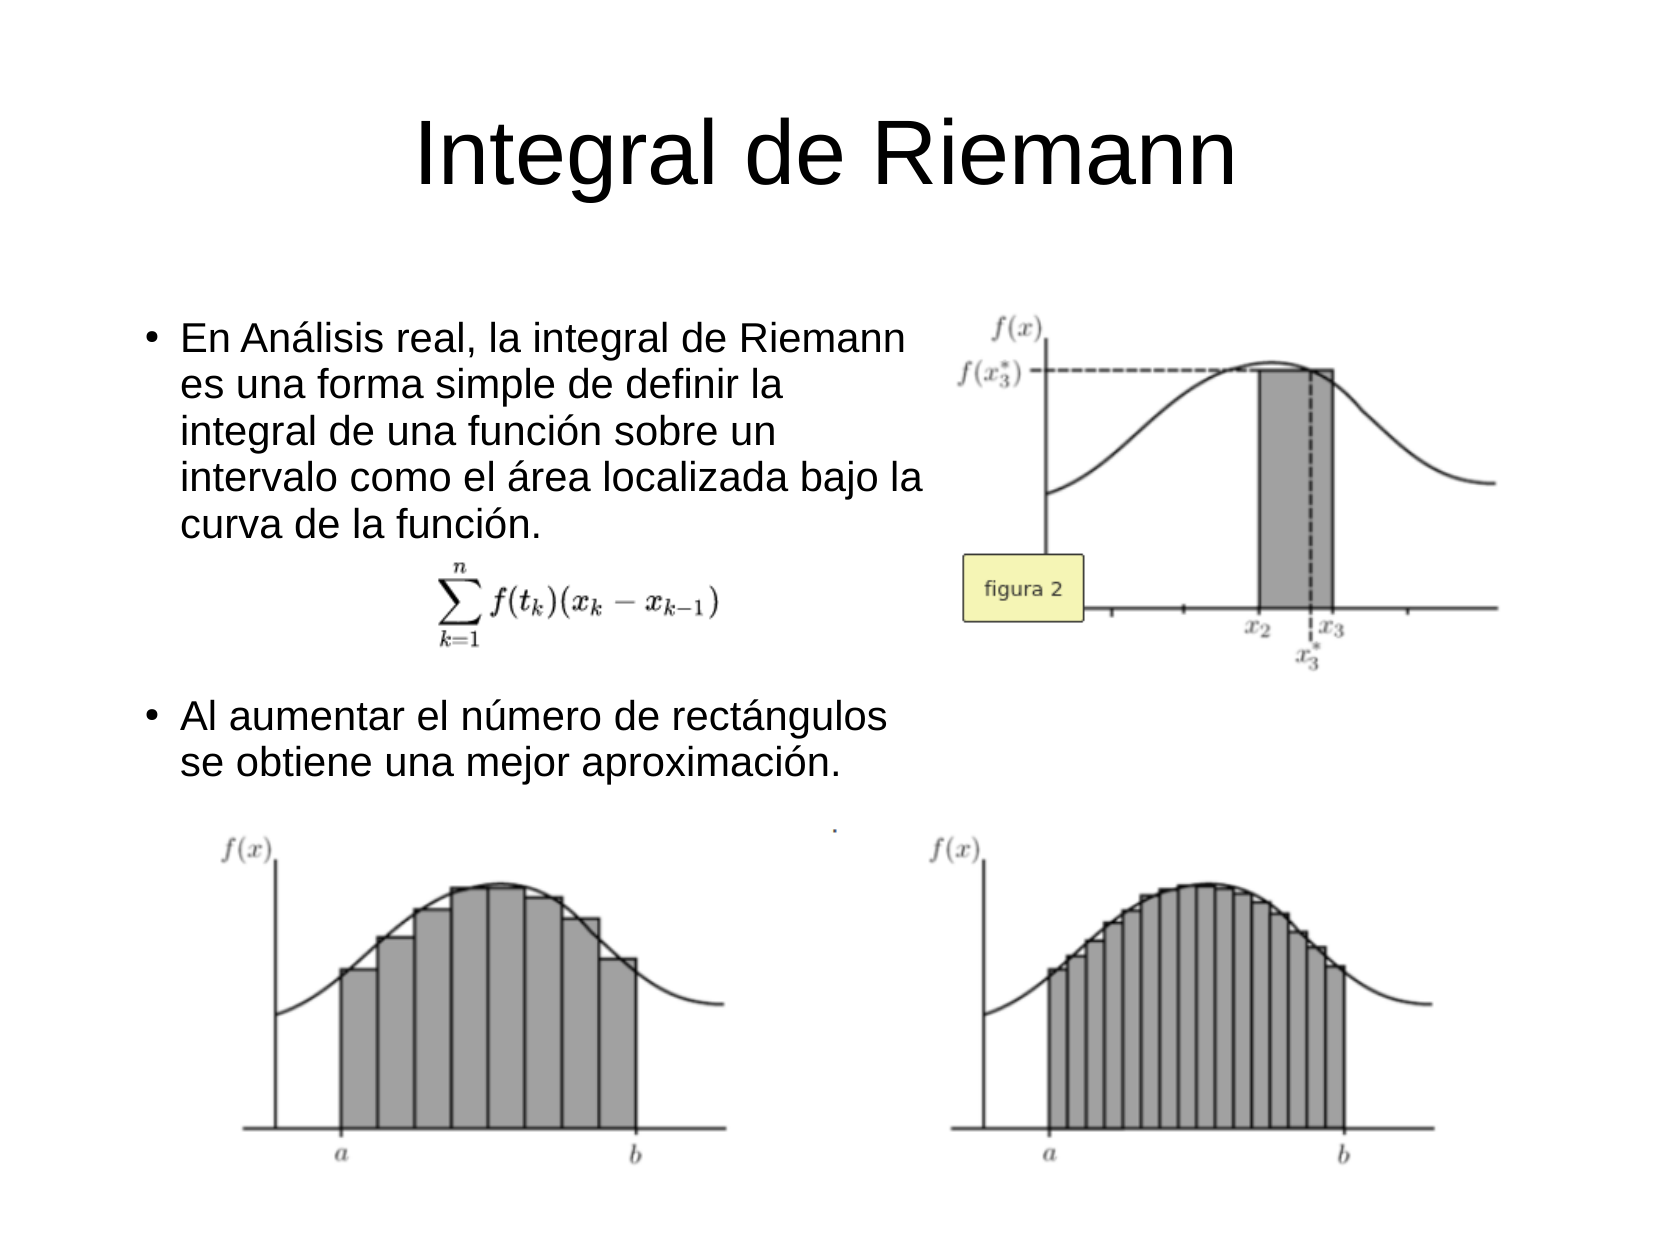

# Integral de Riemann
En Análisis real, la integral de Riemann es una forma simple de definir la integral de una función sobre un intervalo como el área localizada bajo la curva de la función.
Al aumentar el número de rectángulos se obtiene una mejor aproximación.